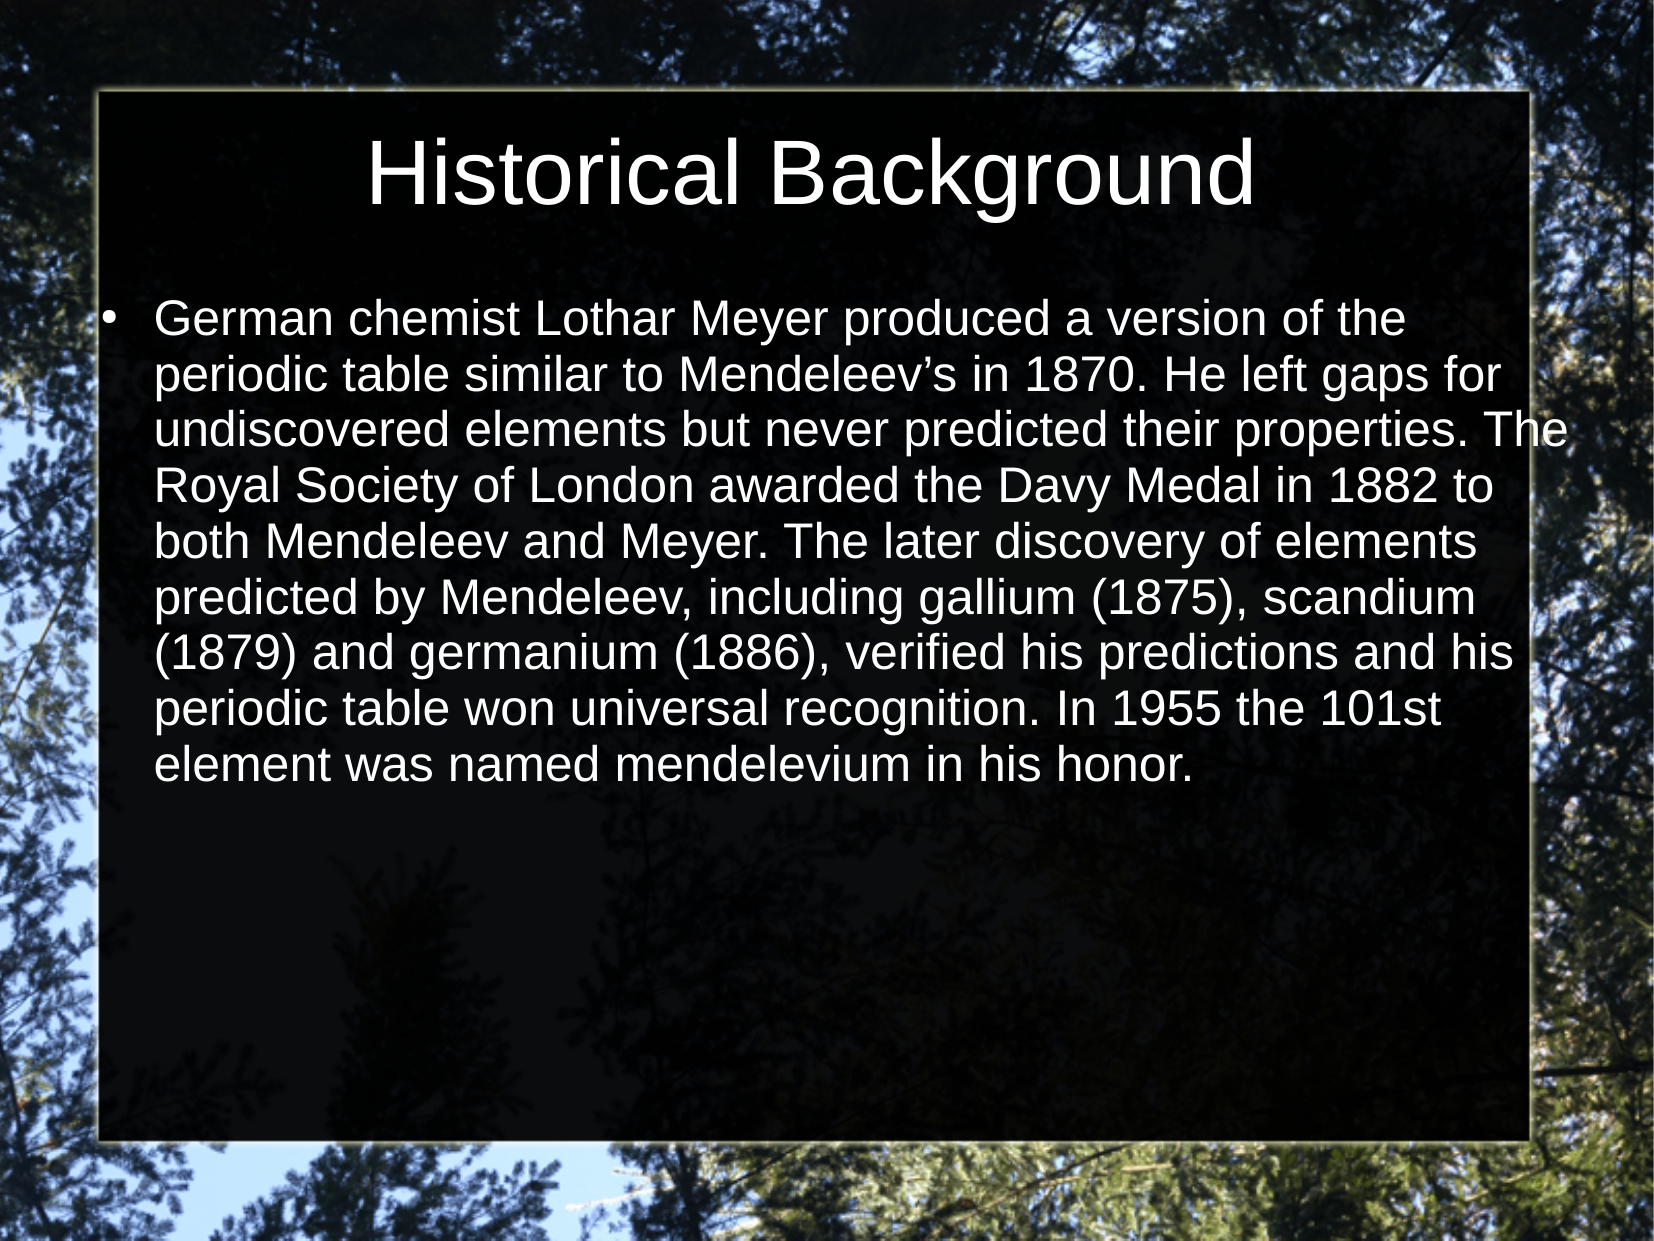

# Historical Background
German chemist Lothar Meyer produced a version of the periodic table similar to Mendeleev’s in 1870. He left gaps for undiscovered elements but never predicted their properties. The Royal Society of London awarded the Davy Medal in 1882 to both Mendeleev and Meyer. The later discovery of elements predicted by Mendeleev, including gallium (1875), scandium (1879) and germanium (1886), verified his predictions and his periodic table won universal recognition. In 1955 the 101st element was named mendelevium in his honor.